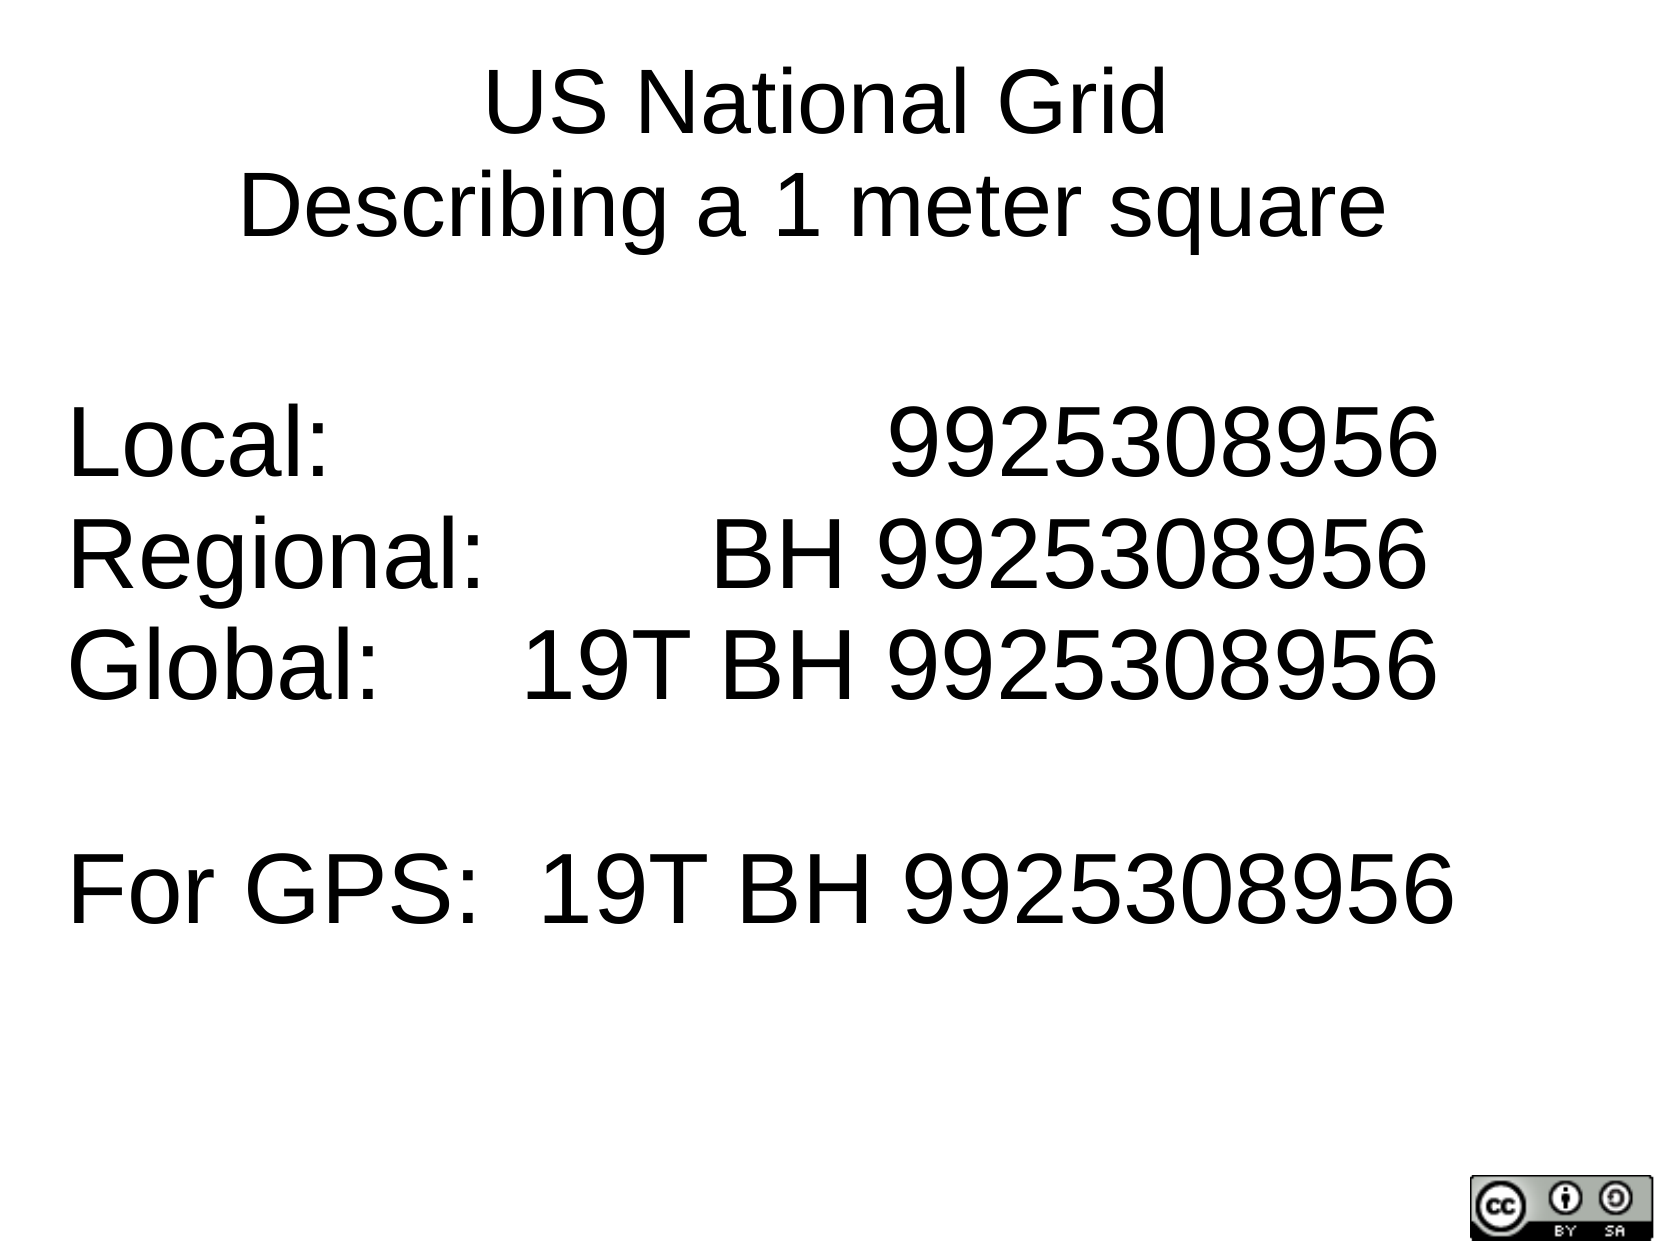

# US National Grid Describing a 1 meter square
Local: 9925308956
Regional: BH 9925308956
Global: 19T BH 9925308956
For GPS: 19T BH 9925308956